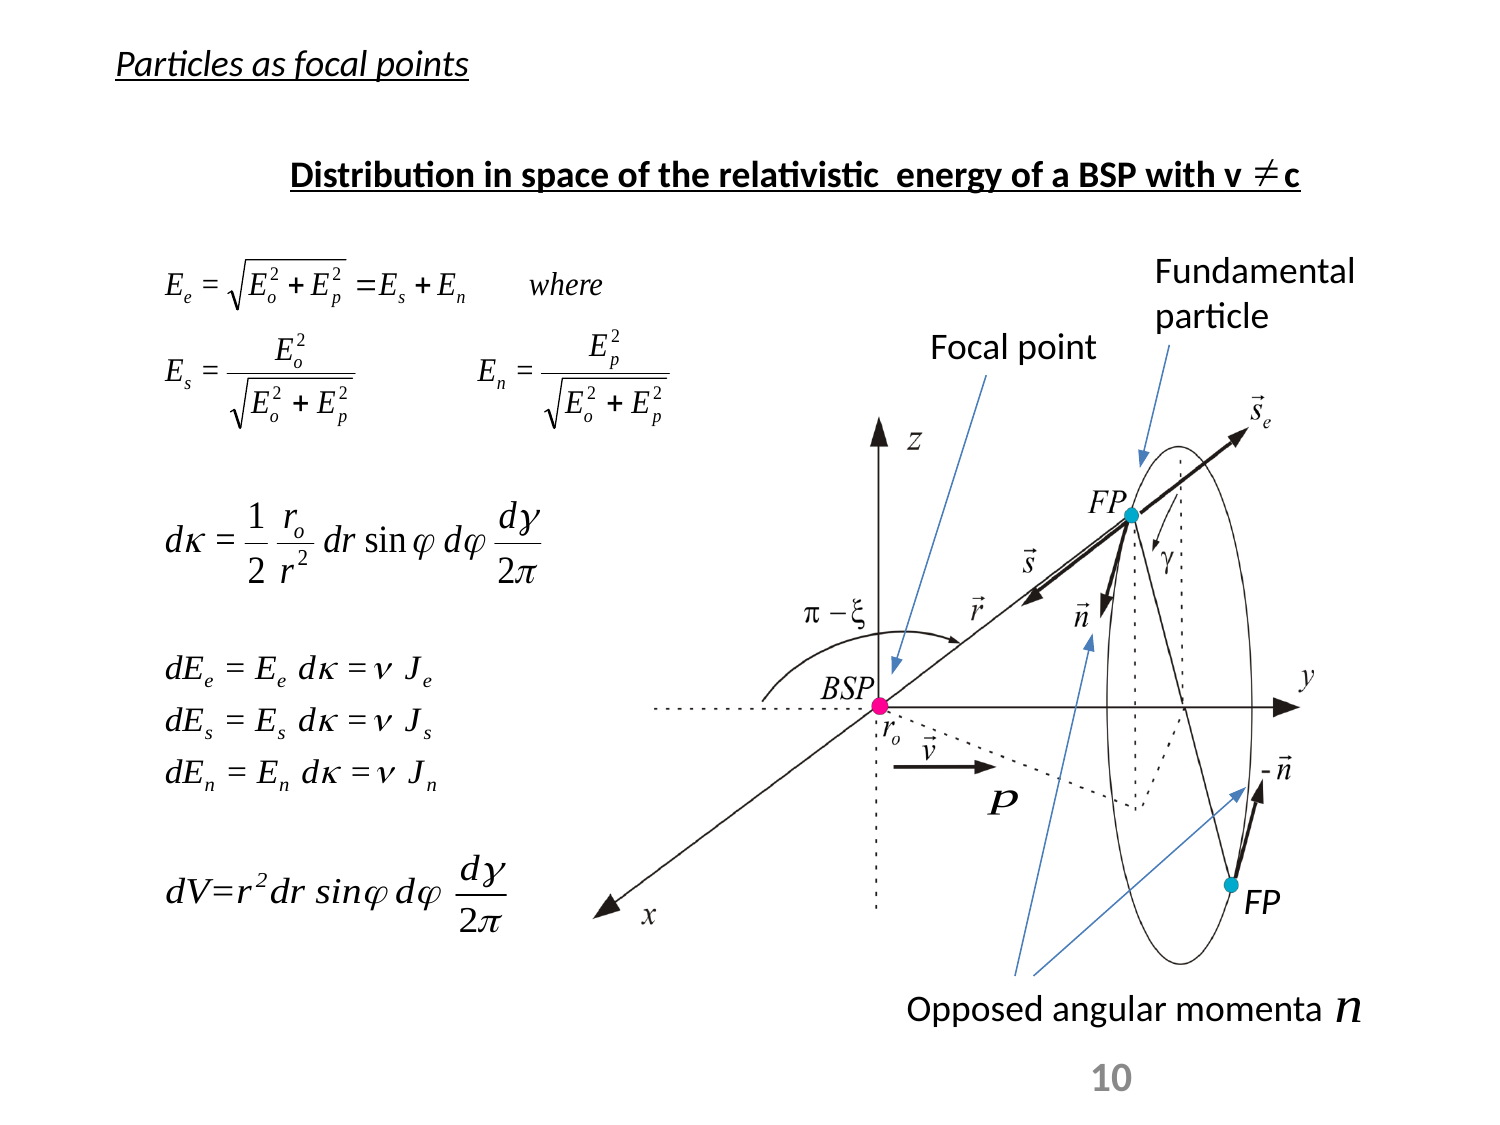

Particles as focal points
Distribution in space of the relativistic energy of a BSP with v c
Fundamental
particle
Focal point
FP
Opposed angular momenta
9